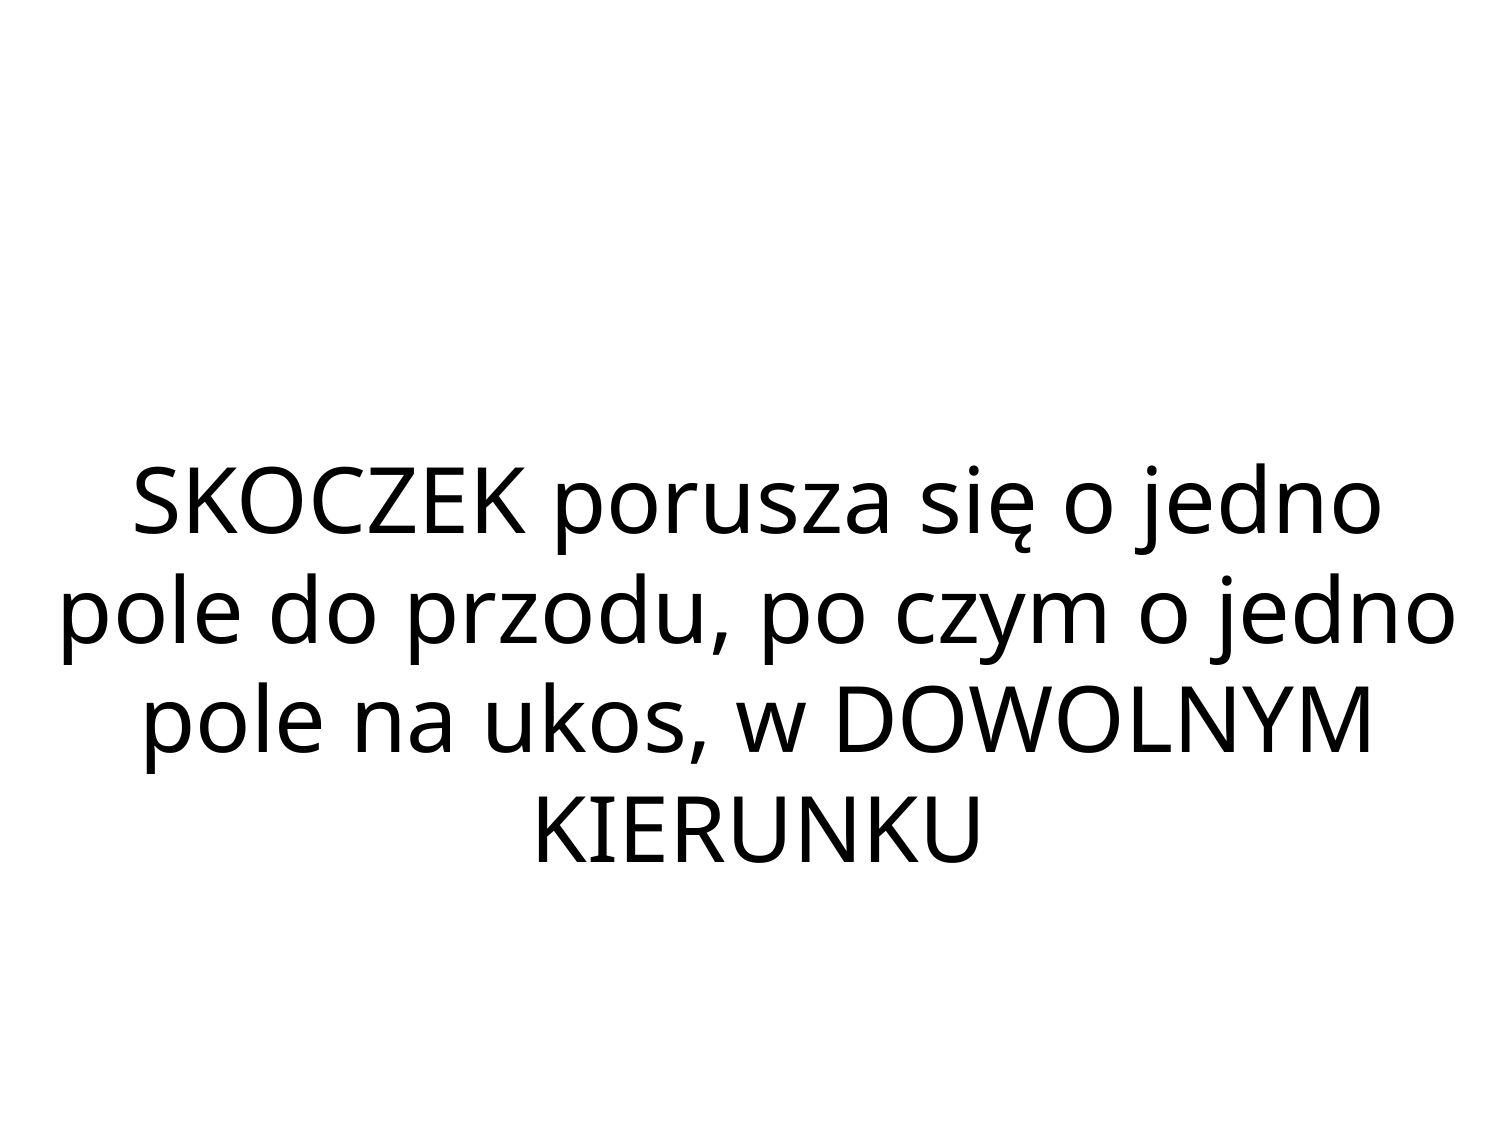

# SKOCZEK porusza się o jedno pole do przodu, po czym o jedno pole na ukos, w DOWOLNYM KIERUNKU